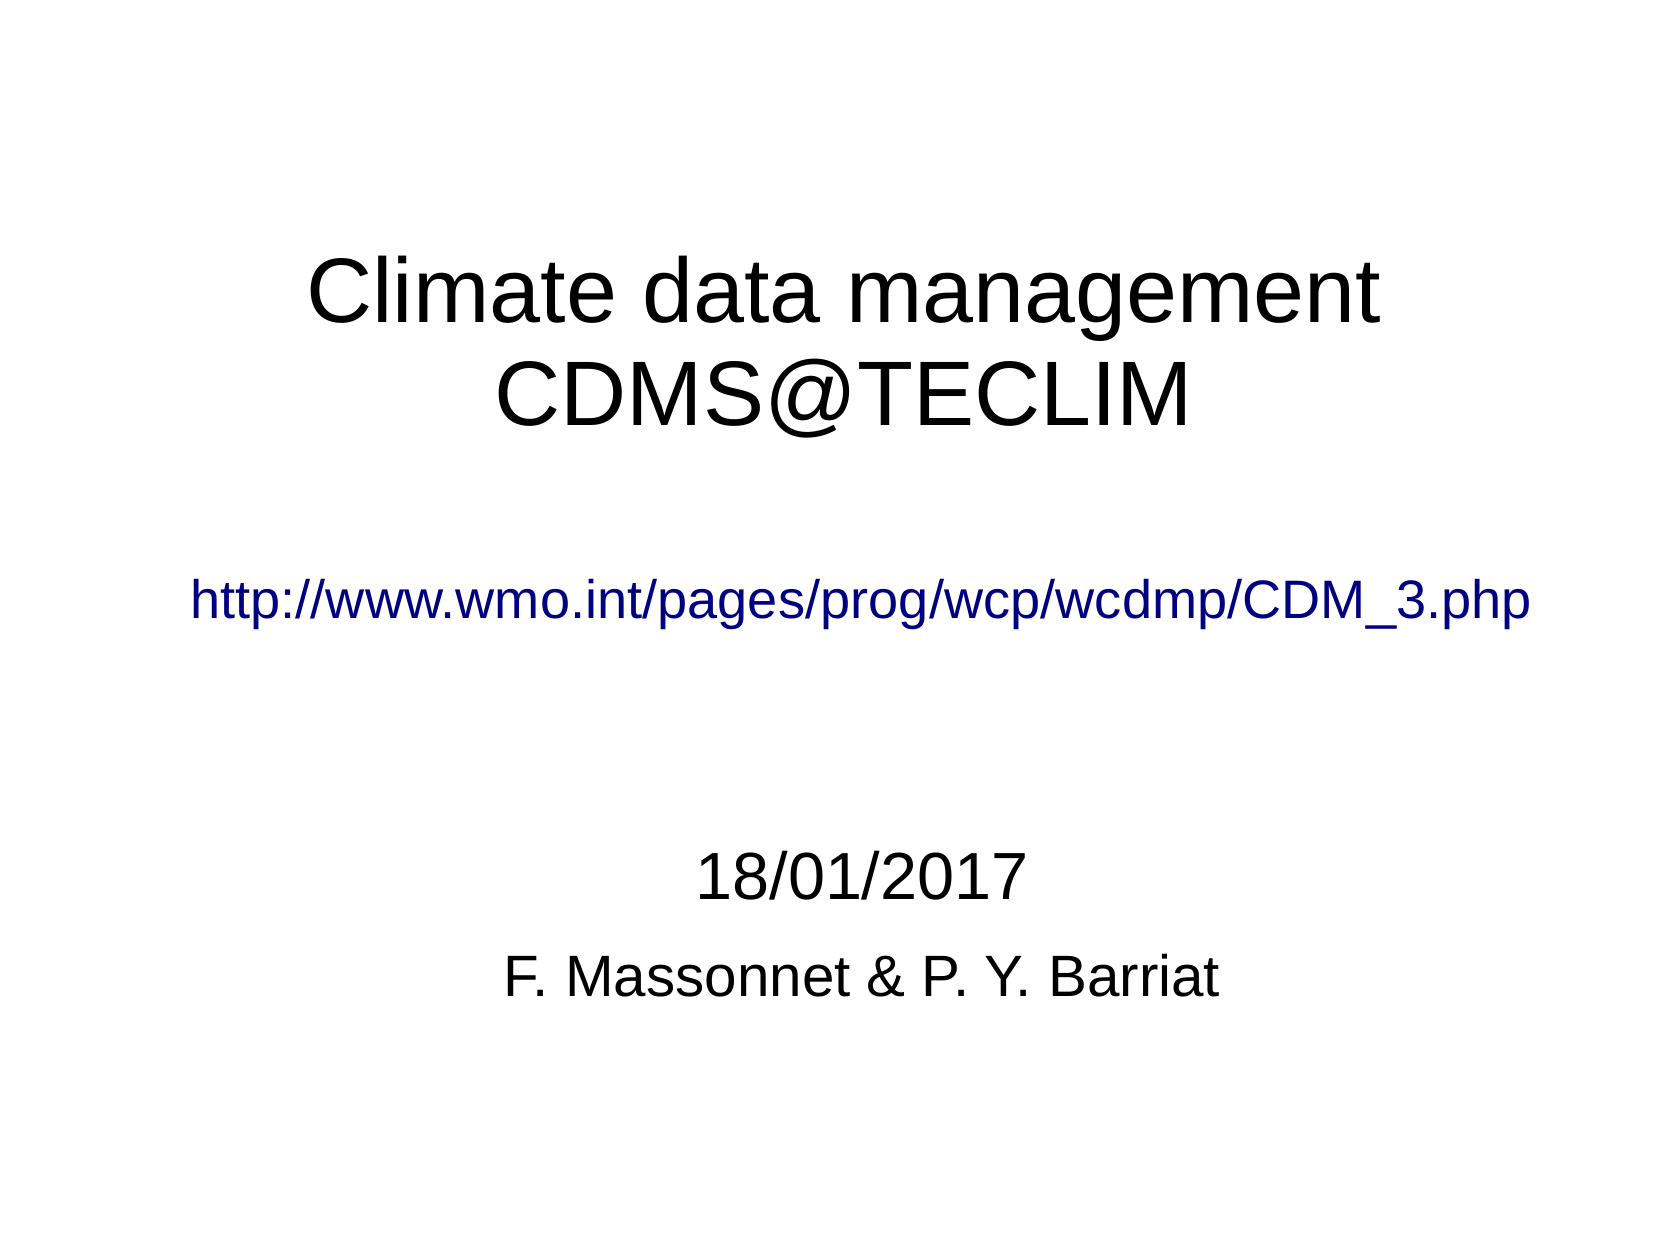

# Climate data management CDMS@TECLIM
http://www.wmo.int/pages/prog/wcp/wcdmp/CDM_3.php
18/01/2017
F. Massonnet & P. Y. Barriat